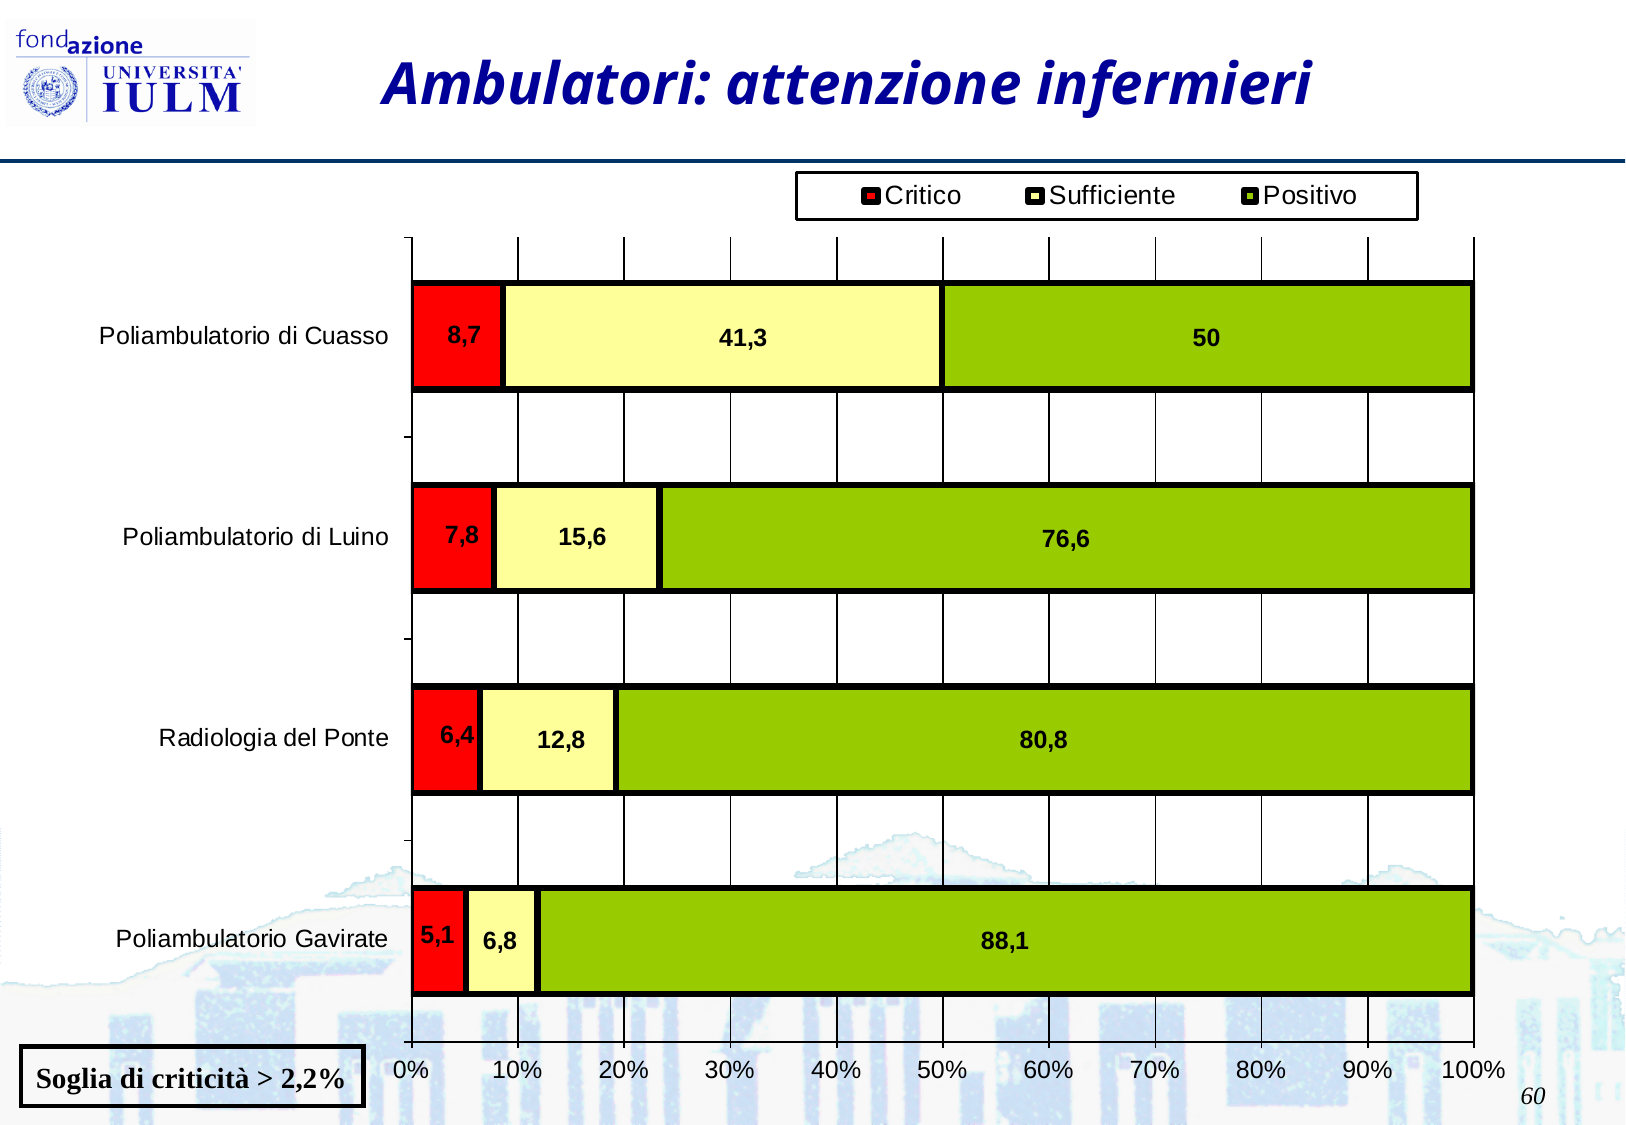

Ambulatori: attenzione infermieri
Soglia di criticità > 2,2%